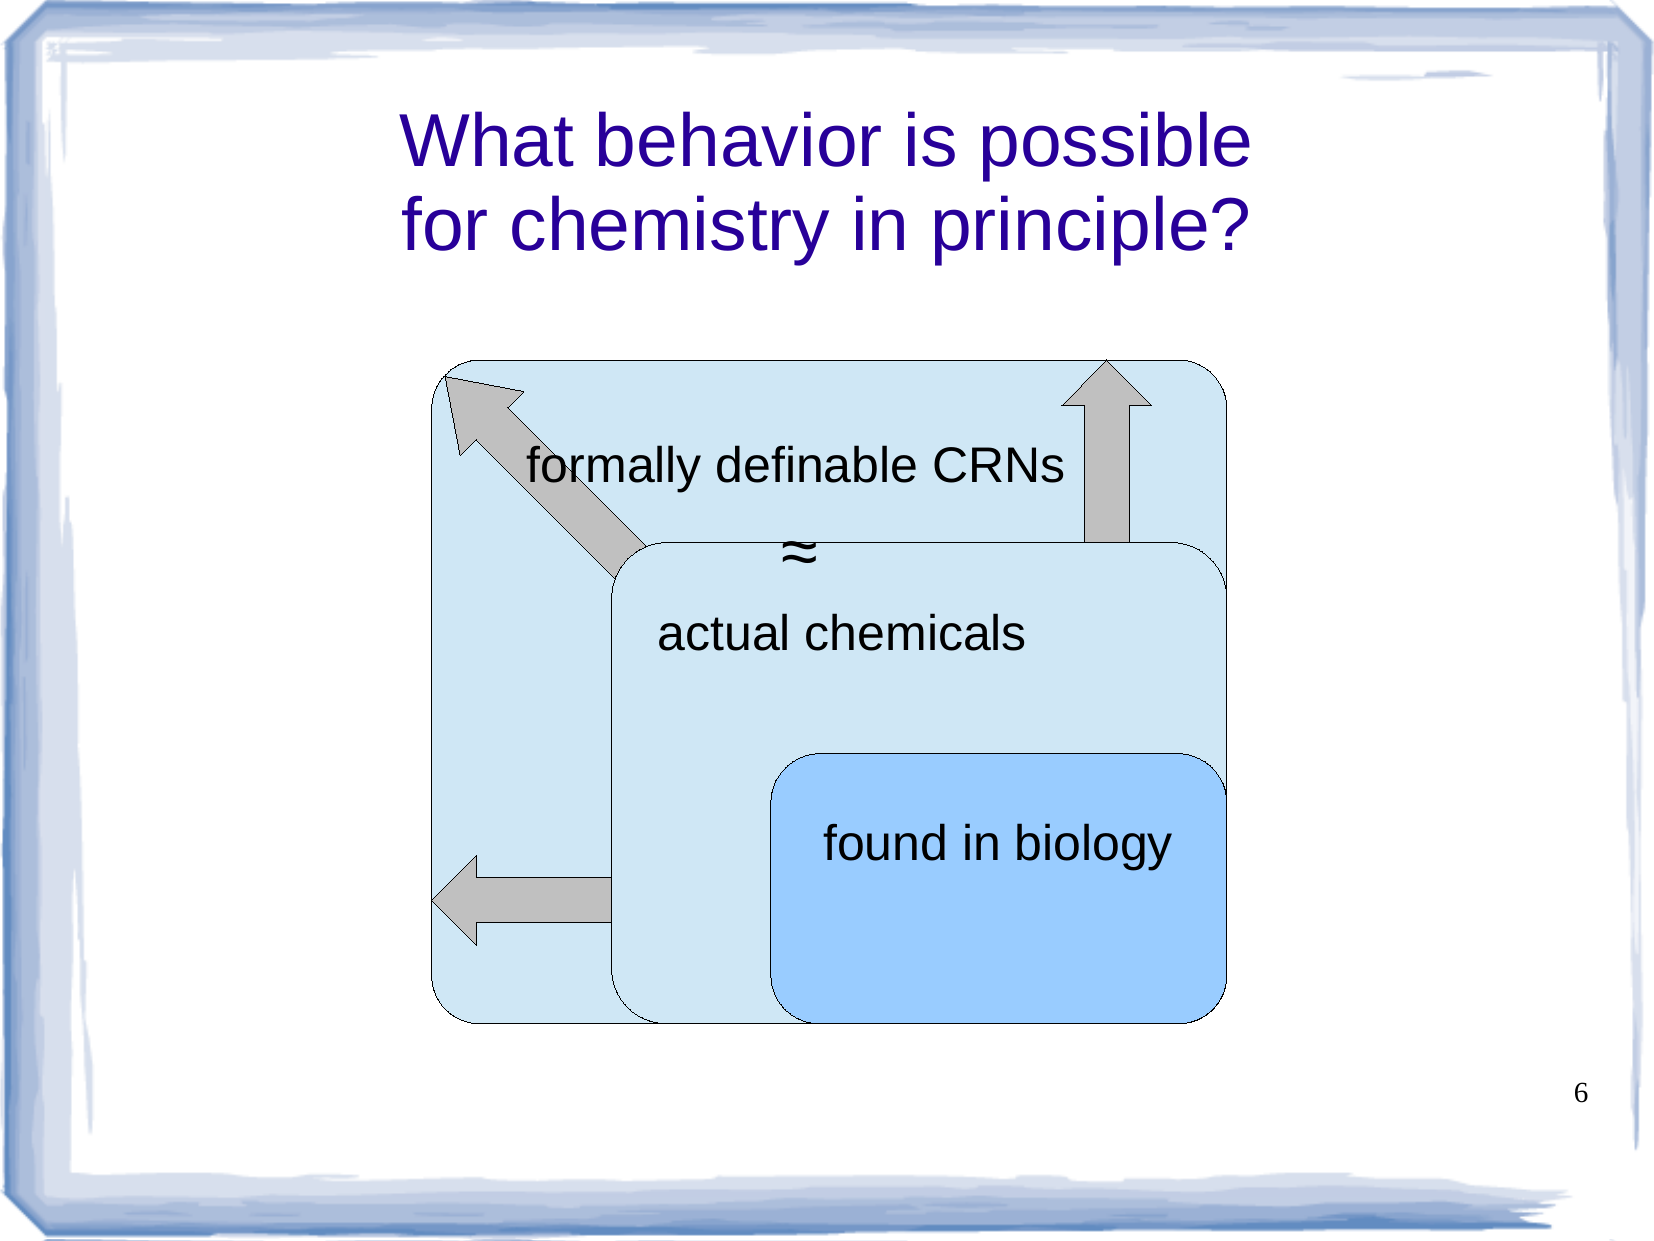

# What behavior is possible for chemistry in principle?
formally definable CRNs
≈
actual chemicals
found in biology
6